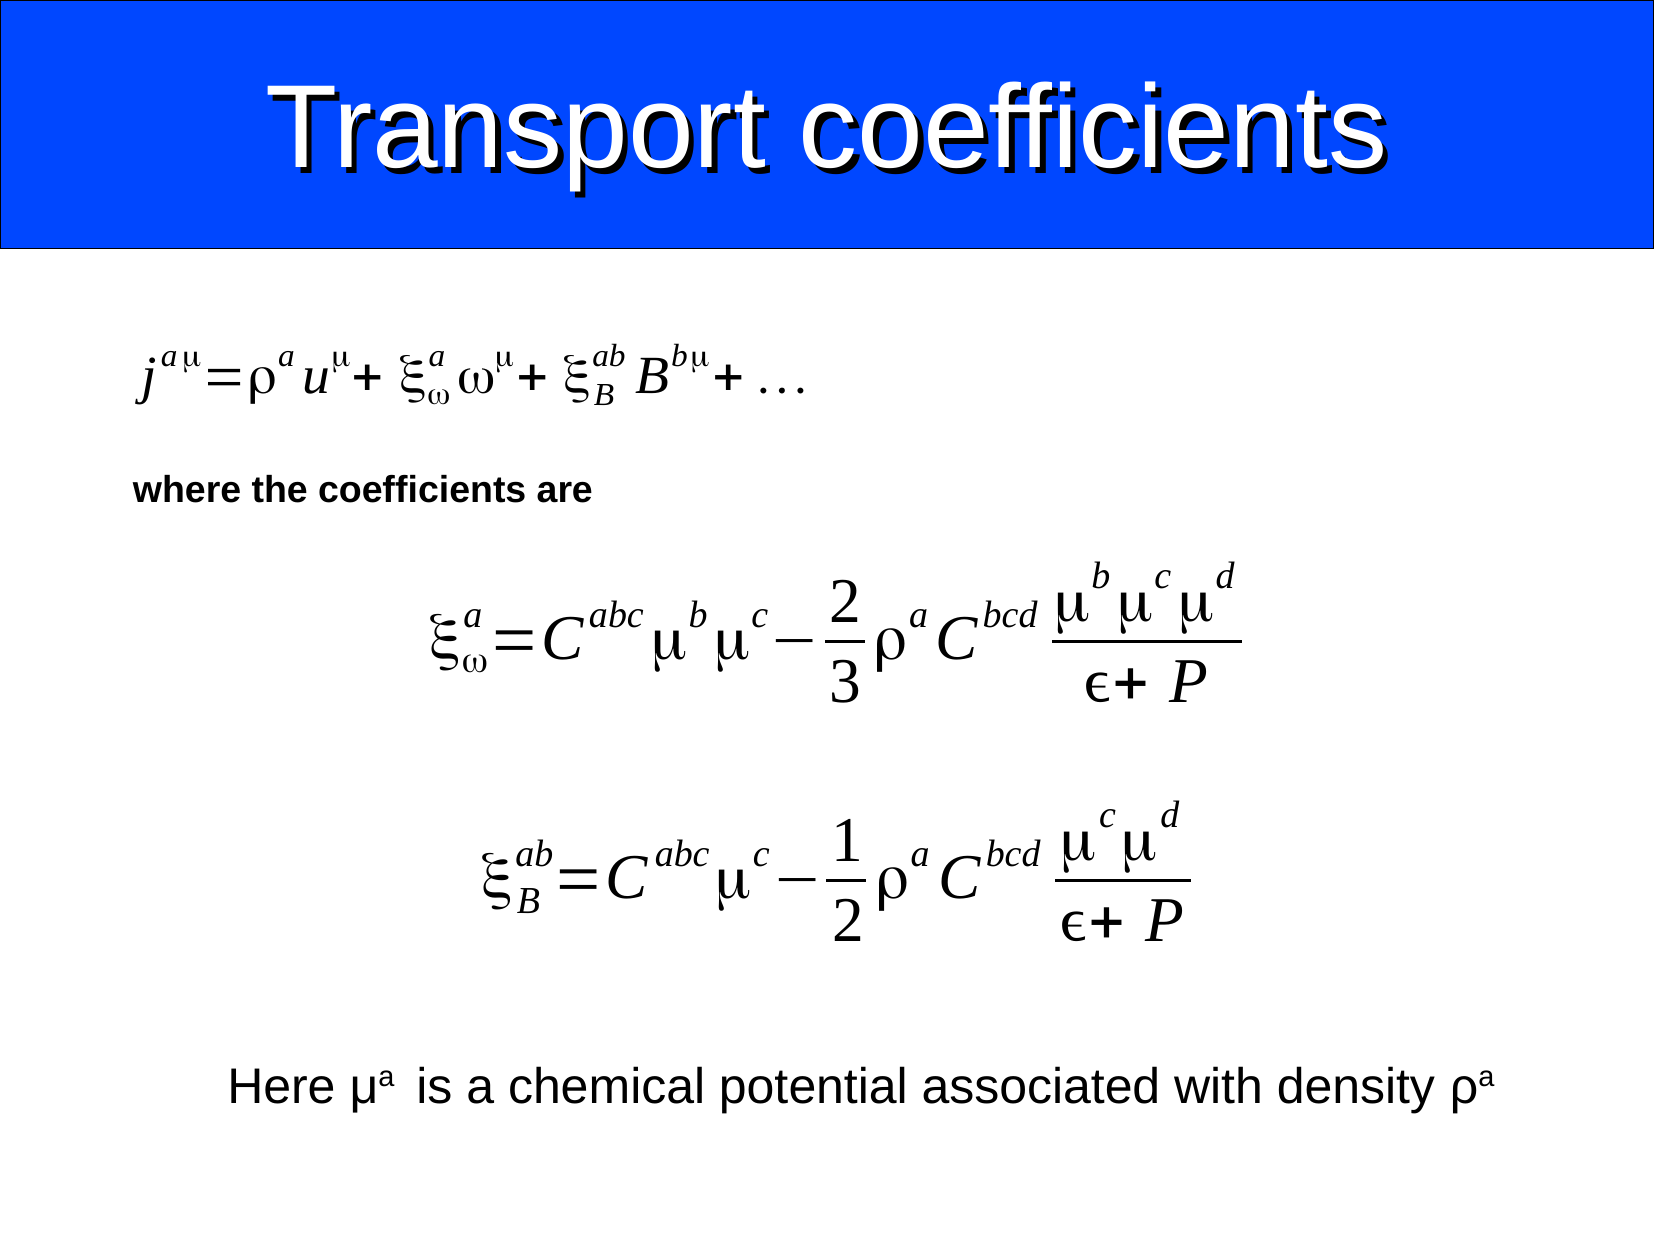

# Transport coefficients
where the coefficients are
Here μa is a chemical potential associated with density ρa